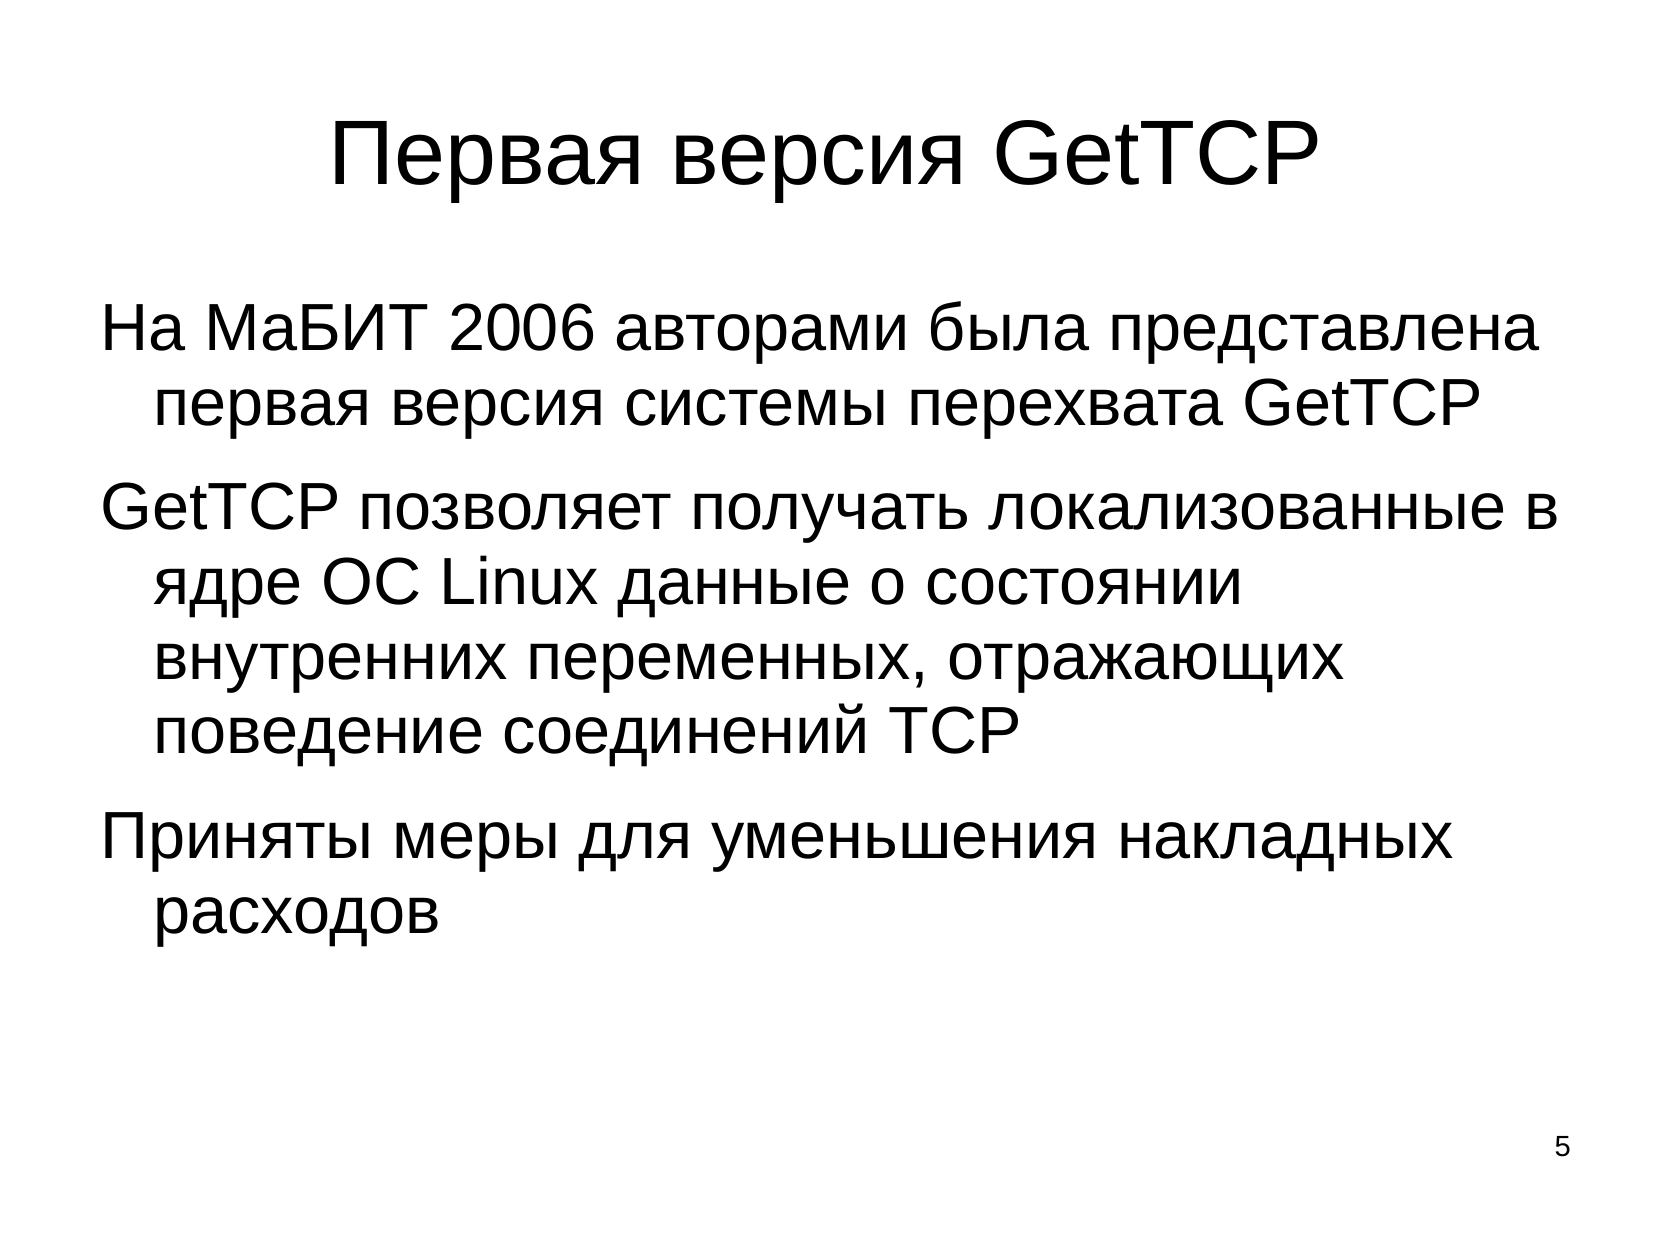

# Первая версия GetTCP
На МаБИТ 2006 авторами была представлена первая версия системы перехвата GetTCP
GetTCP позволяет получать локализованные в ядре ОС Linux данные о состоянии внутренних переменных, отражающих поведение соединений TCP
Приняты меры для уменьшения накладных расходов
5